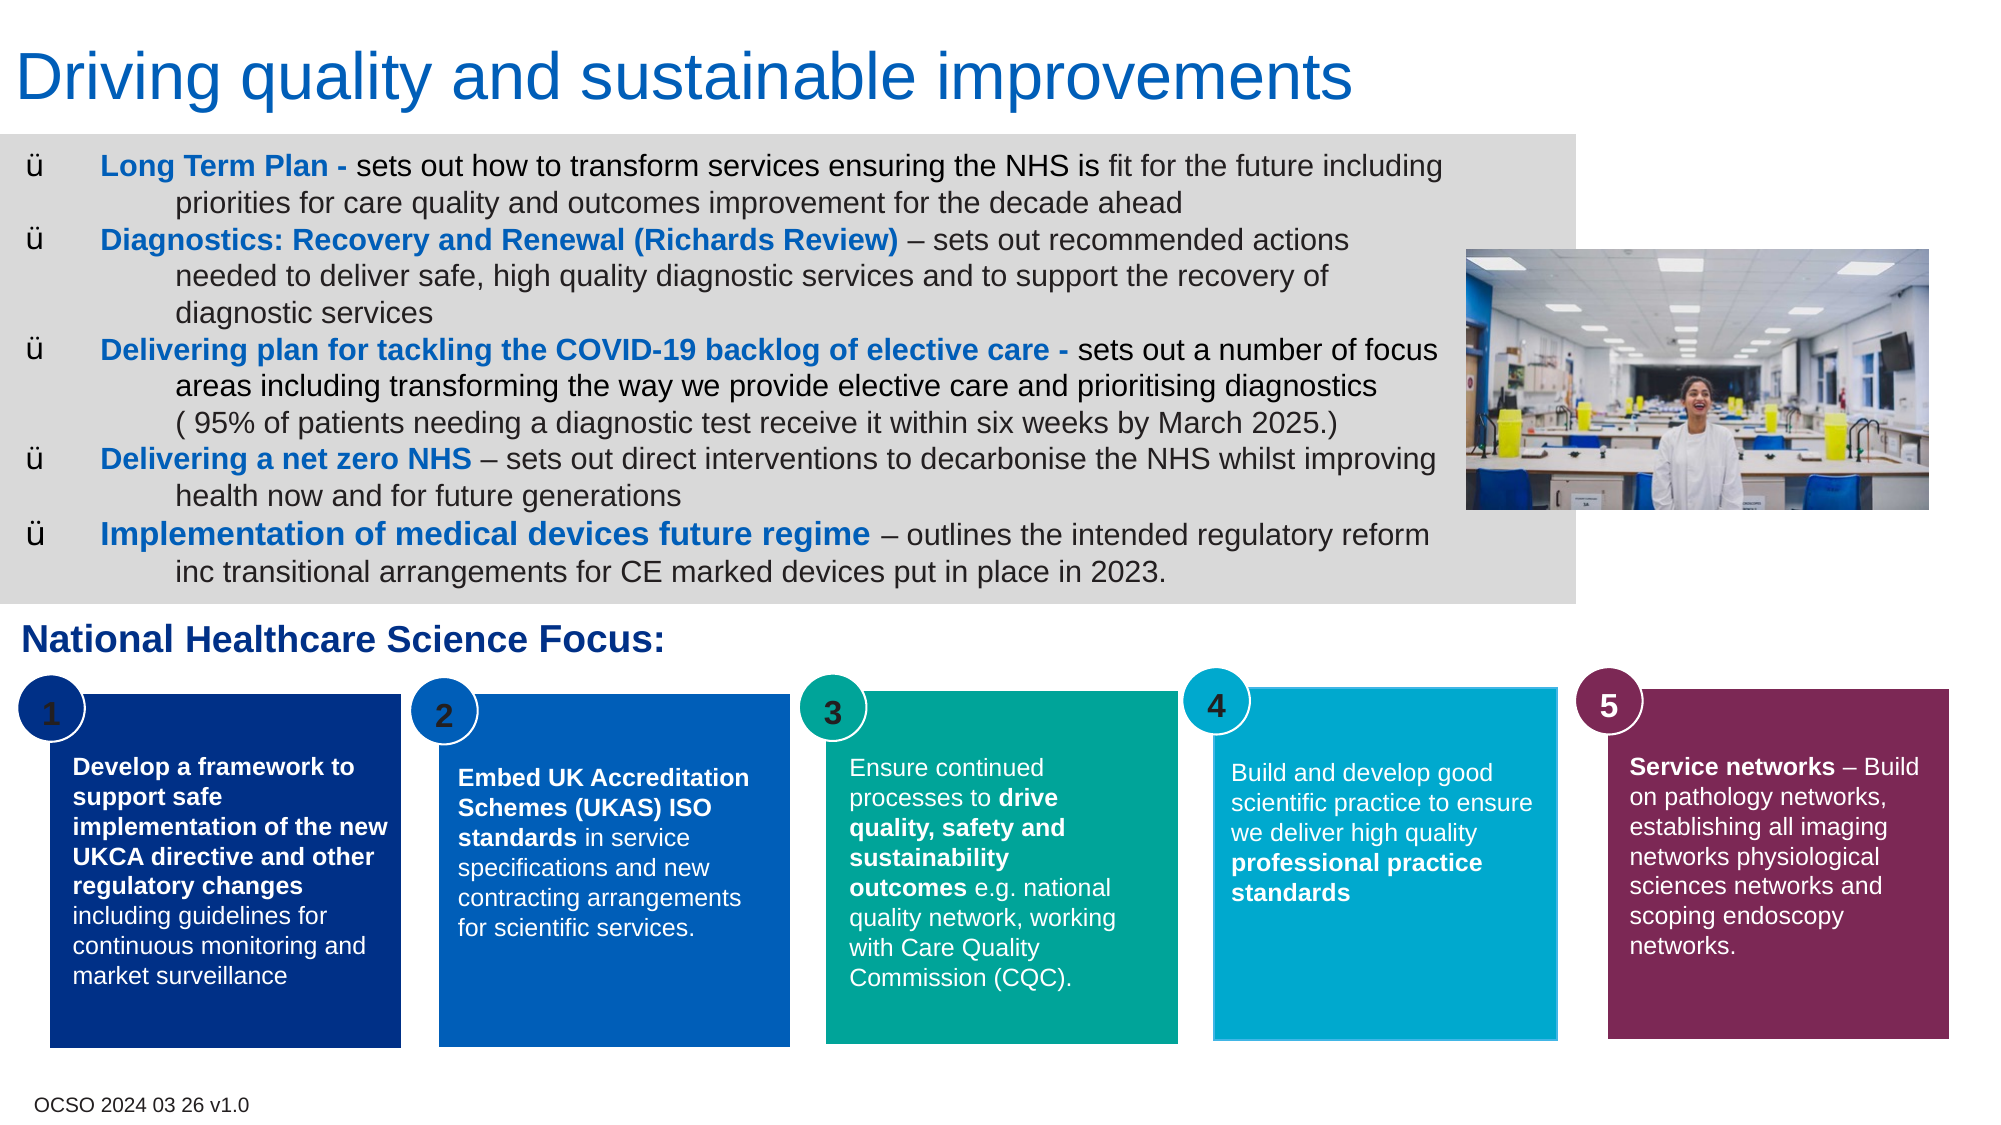

Driving quality and sustainable improvements
Long Term Plan - sets out how to transform services ensuring the NHS is fit for the future including priorities for care quality and outcomes improvement for the decade ahead
Diagnostics: Recovery and Renewal (Richards Review) – sets out recommended actions needed to deliver safe, high quality diagnostic services and to support the recovery of diagnostic services
Delivering plan for tackling the COVID-19 backlog of elective care - sets out a number of focus areas including transforming the way we provide elective care and prioritising diagnostics ( 95% of patients needing a diagnostic test receive it within six weeks by March 2025.)
Delivering a net zero NHS – sets out direct interventions to decarbonise the NHS whilst improving health now and for future generations
Implementation of medical devices future regime – outlines the intended regulatory reform inc transitional arrangements for CE marked devices put in place in 2023.
National Healthcare Science Focus:
4
5
3
1
2
Develop a framework to support safe implementation of the new UKCA directive and other regulatory changes including guidelines for continuous monitoring and market surveillance
Service networks – Build on pathology networks, establishing all imaging networks physiological sciences networks and scoping endoscopy networks.
Ensure continued processes to drive quality, safety and sustainability outcomes e.g. national quality network, working with Care Quality Commission (CQC).
Build and develop good scientific practice to ensure we deliver high quality professional practice standards
Embed UK Accreditation Schemes (UKAS) ISO standards in service specifications and new contracting arrangements for scientific services.
OCSO 2024 03 26 v1.0